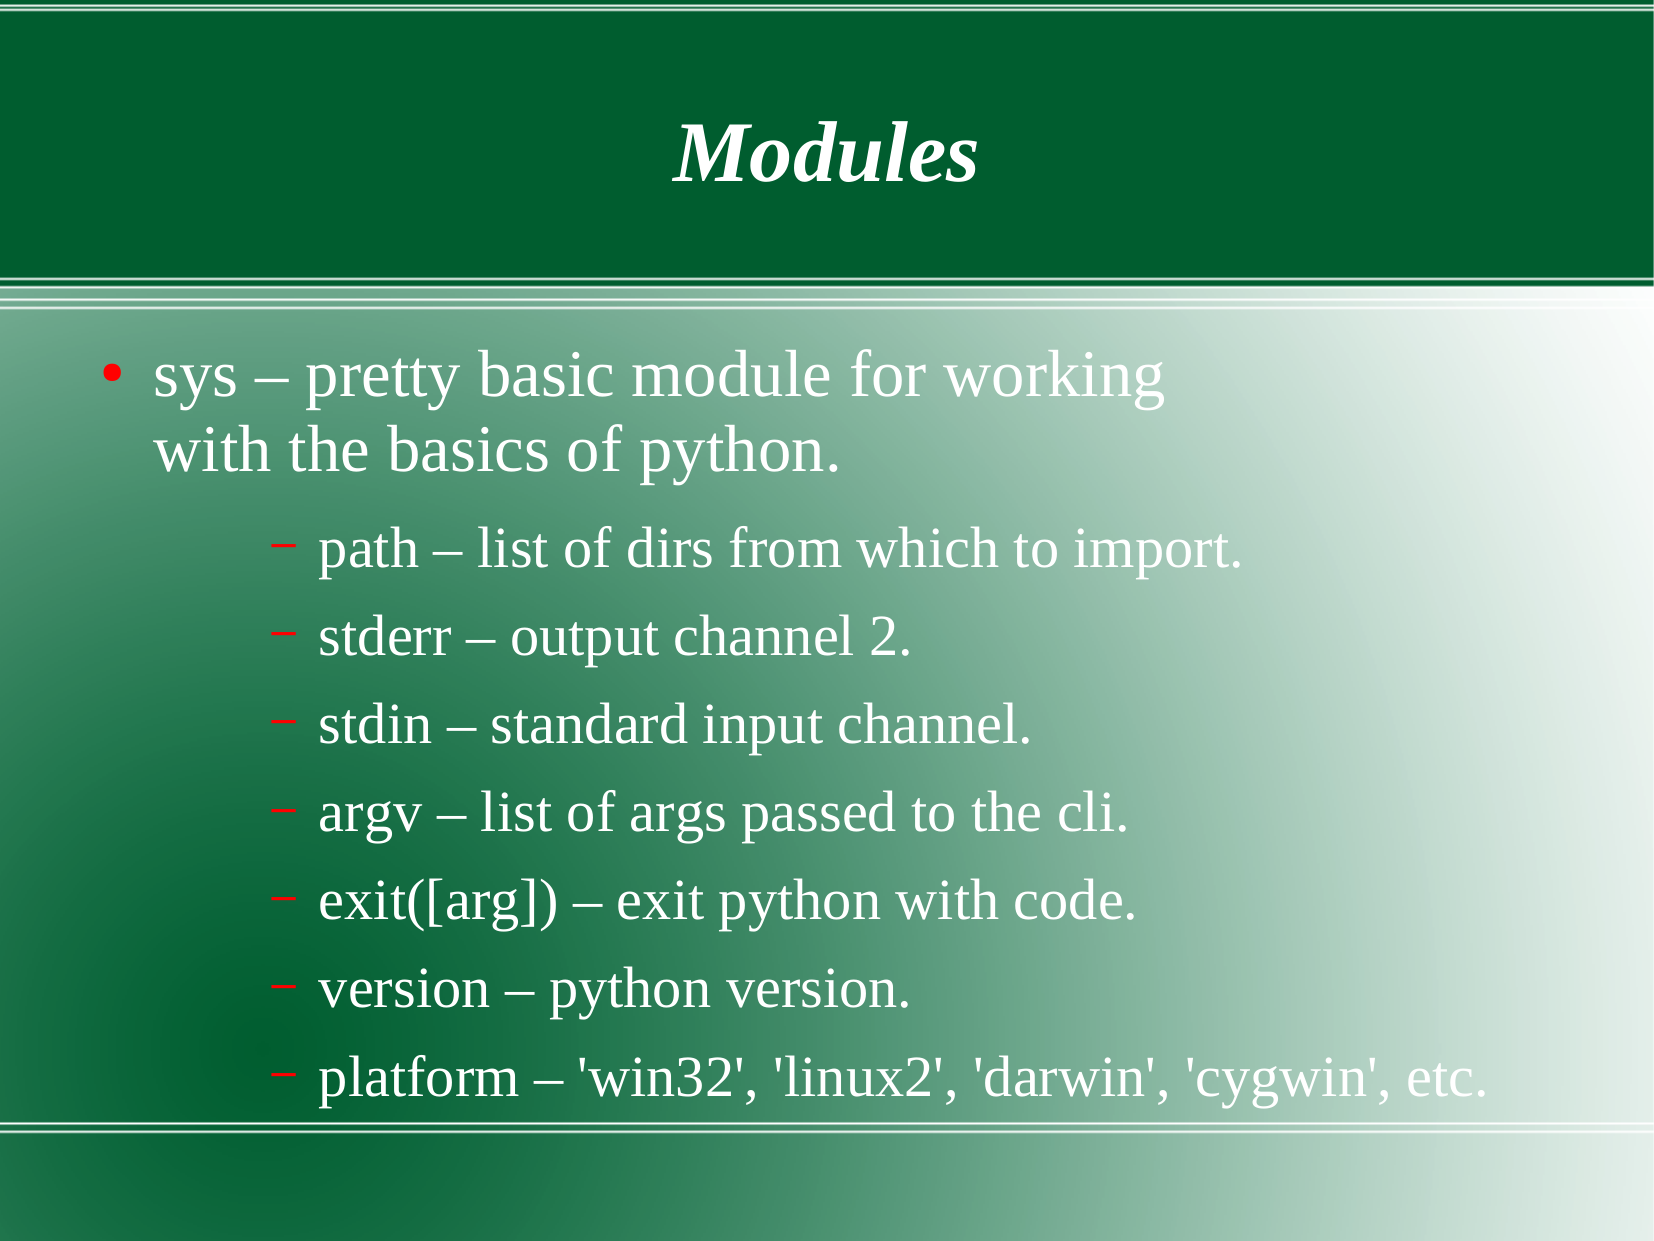

# Modules
sys – pretty basic module for working
with the basics of python.
path – list of dirs from which to import.
stderr – output channel 2.
stdin – standard input channel.
argv – list of args passed to the cli.
exit([arg]) – exit python with code.
version – python version.
platform – 'win32', 'linux2', 'darwin', 'cygwin', etc.